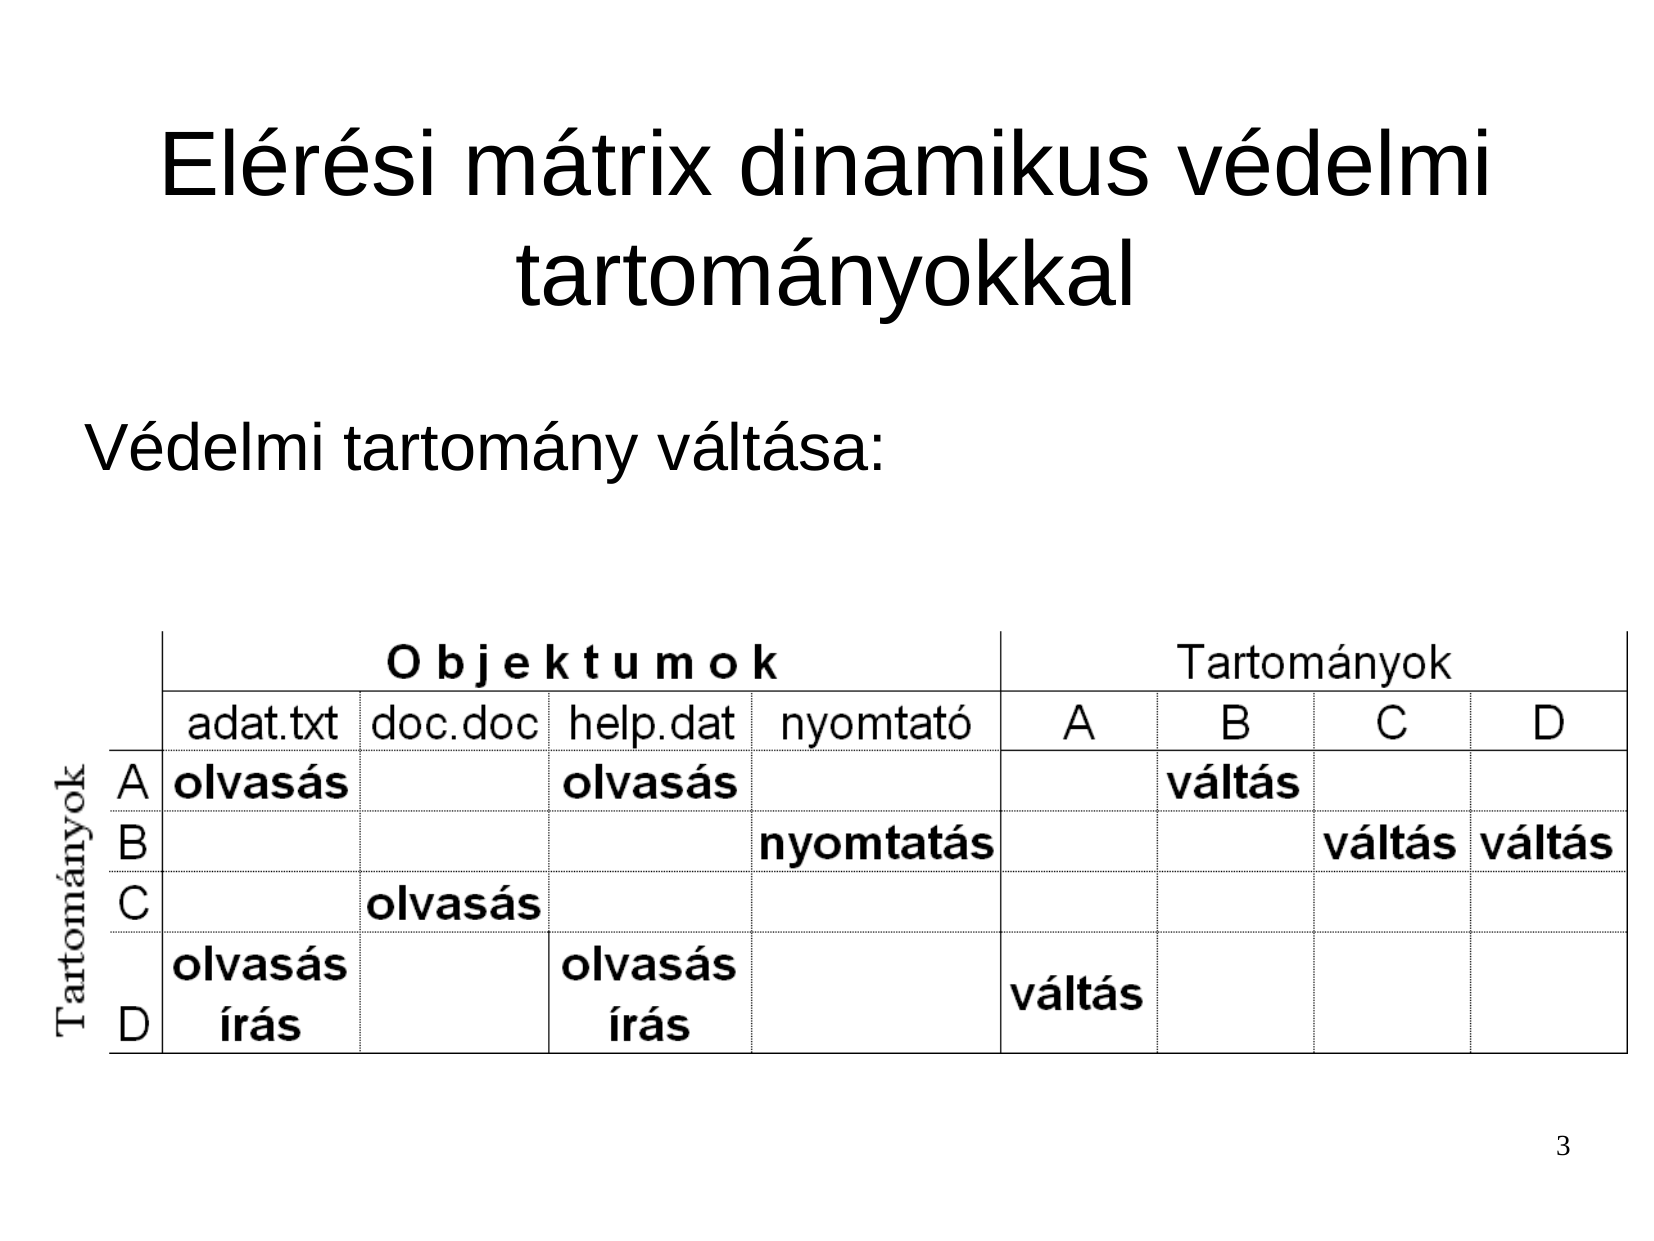

# Elérési mátrix dinamikus védelmi tartományokkal
Védelmi tartomány váltása:
3